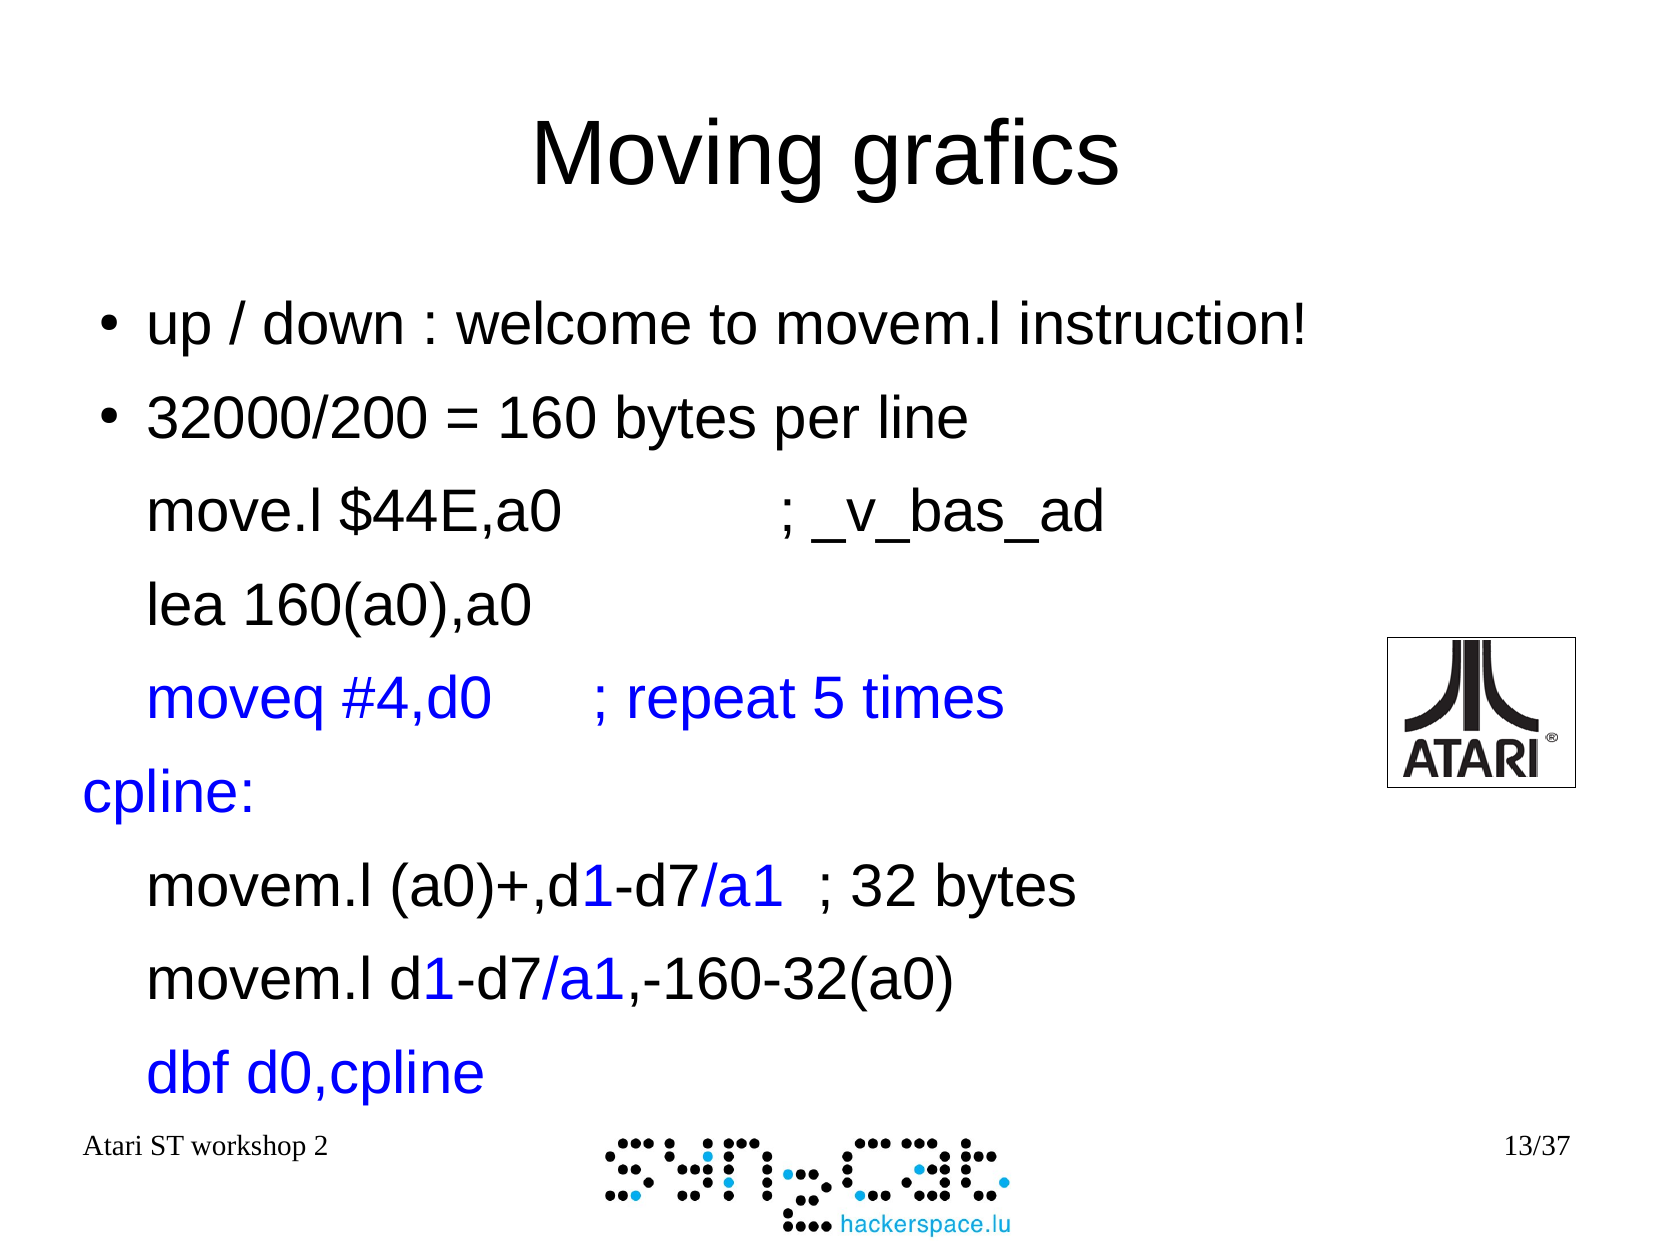

# Moving grafics
up / down : welcome to movem.l instruction!
32000/200 = 160 bytes per line
move.l $44E,a0 ; _v_bas_ad
lea 160(a0),a0
moveq #4,d0 ; repeat 5 times
cpline:
movem.l (a0)+,d1-d7/a1 ; 32 bytes
movem.l d1-d7/a1,-160-32(a0)
dbf d0,cpline
13